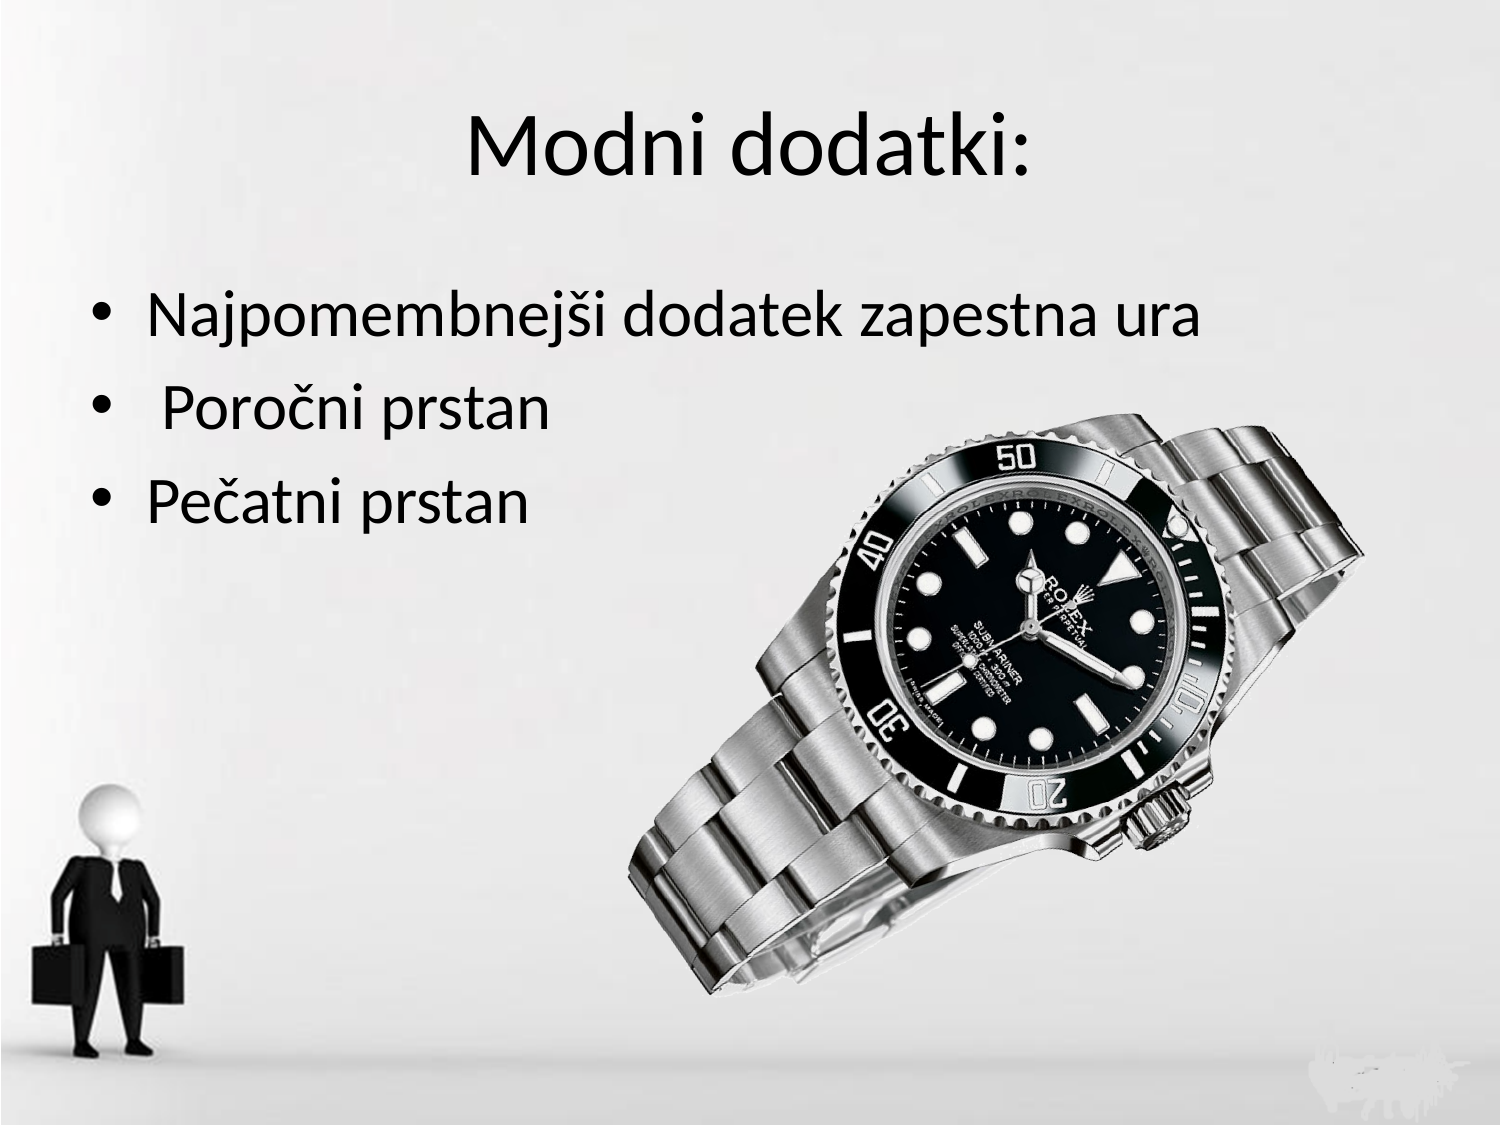

# Modni dodatki:
Najpomembnejši dodatek zapestna ura
 Poročni prstan
Pečatni prstan